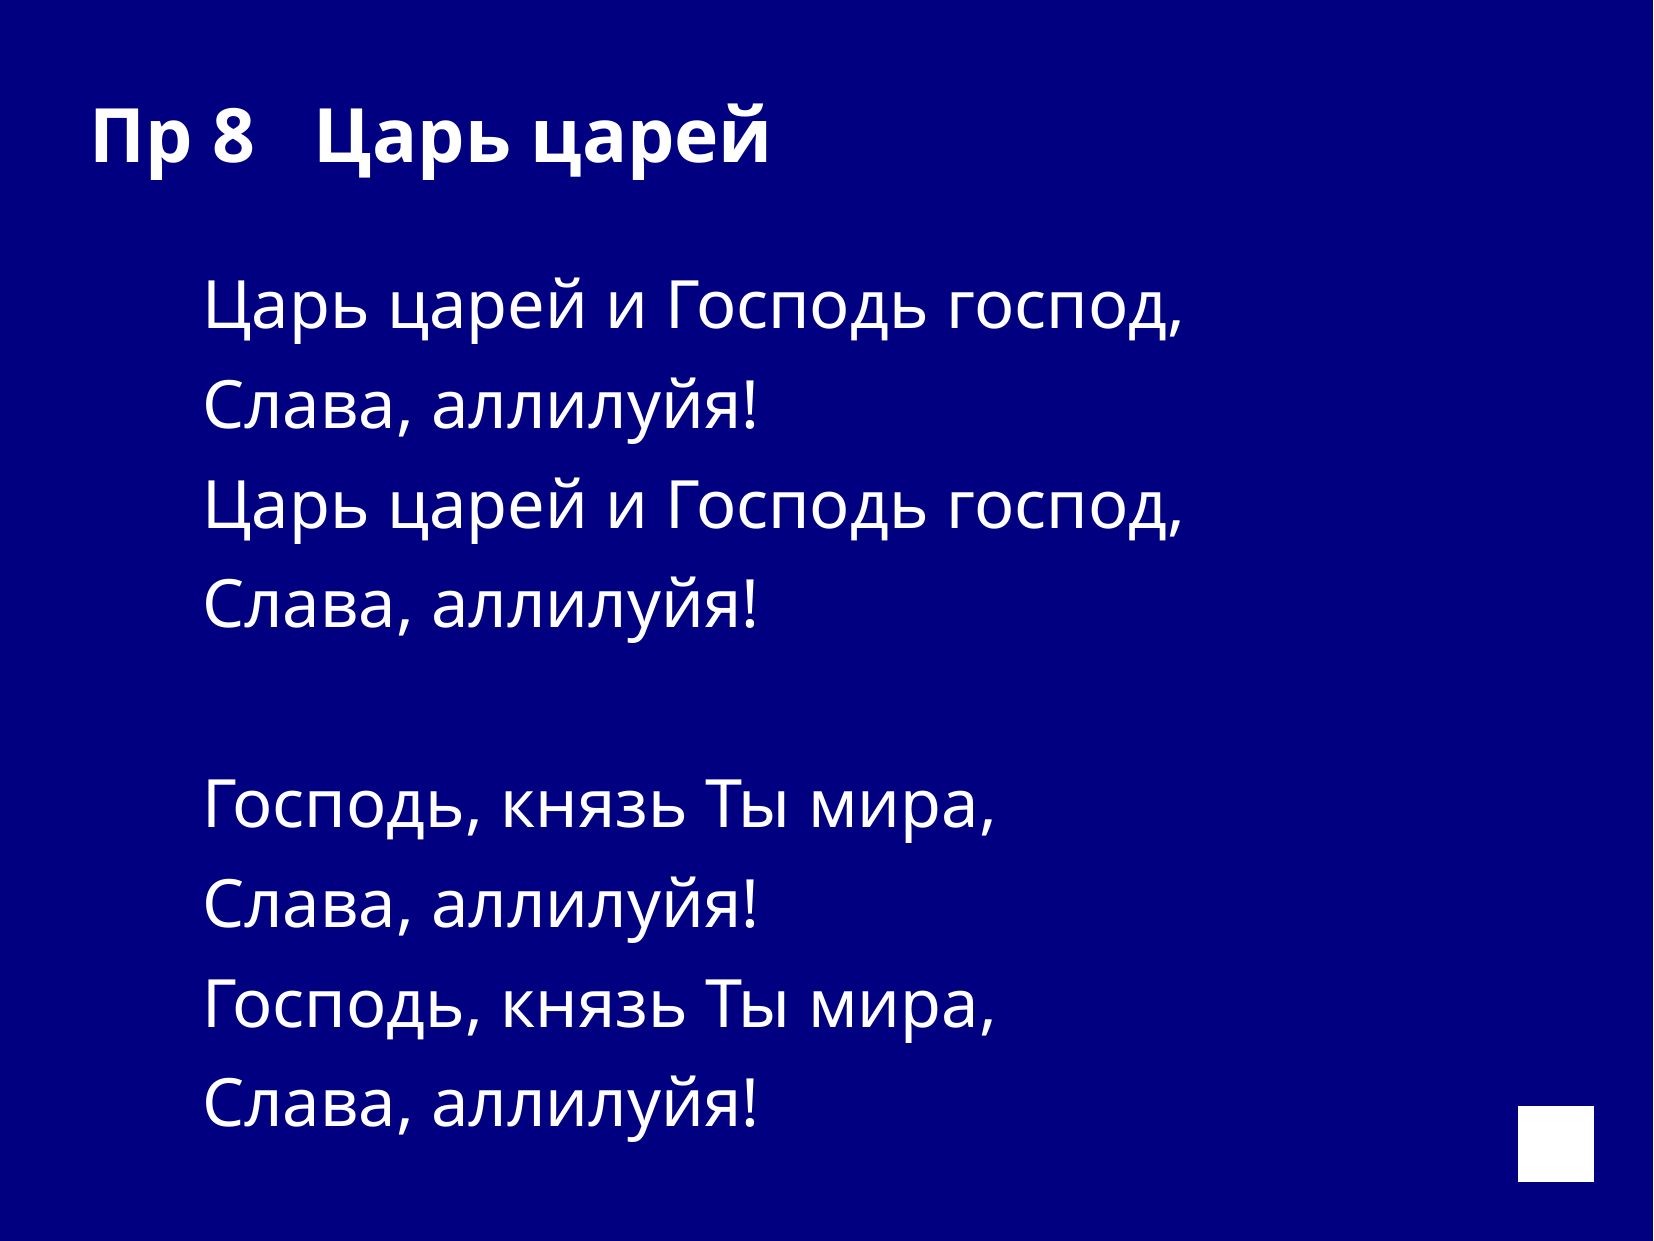

Пр 8 Царь царей
	Царь царей и Господь господ,
	Слава, аллилуйя!
	Царь царей и Господь господ,
	Слава, аллилуйя!
	Господь, князь Ты мира,
	Слава, аллилуйя!
	Господь, князь Ты мира,
	Слава, аллилуйя!